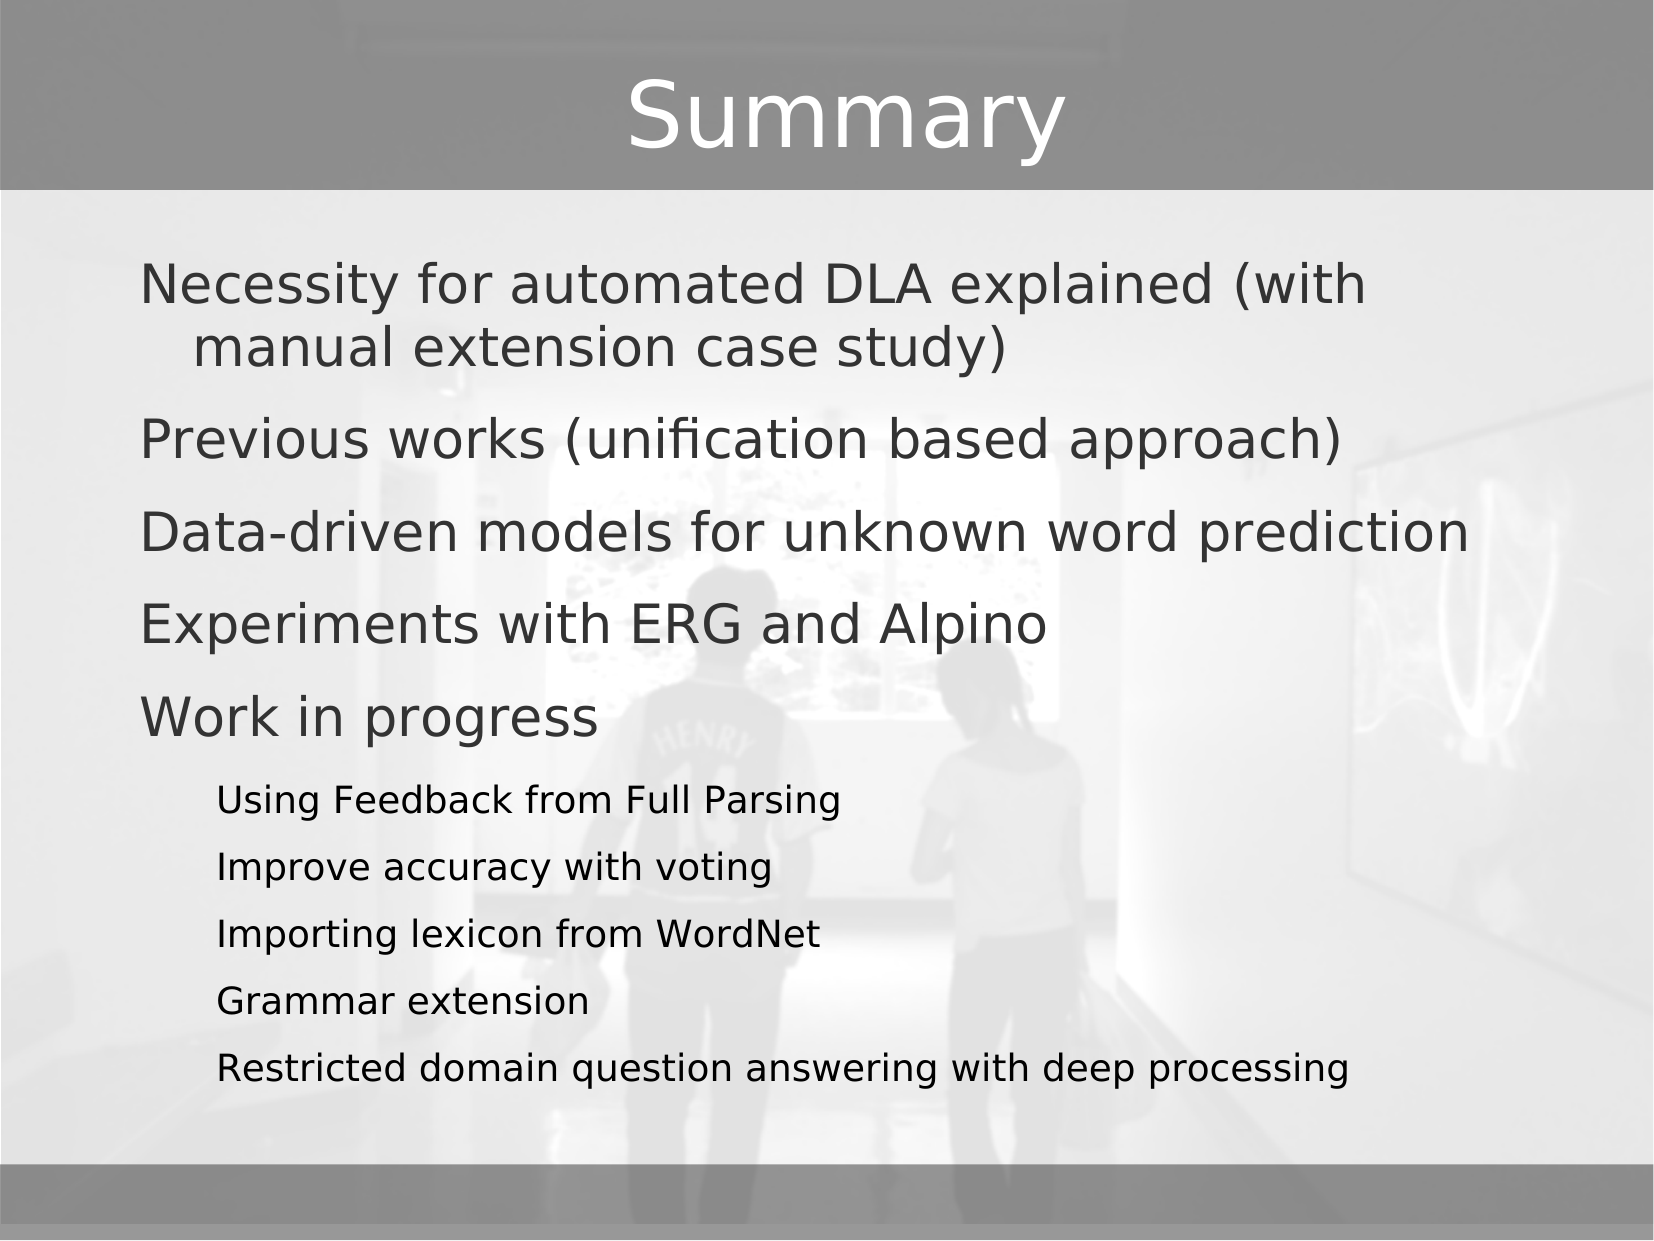

# Summary
Necessity for automated DLA explained (with manual extension case study)
Previous works (unification based approach)
Data-driven models for unknown word prediction
Experiments with ERG and Alpino
Work in progress
Using Feedback from Full Parsing
Improve accuracy with voting
Importing lexicon from WordNet
Grammar extension
Restricted domain question answering with deep processing